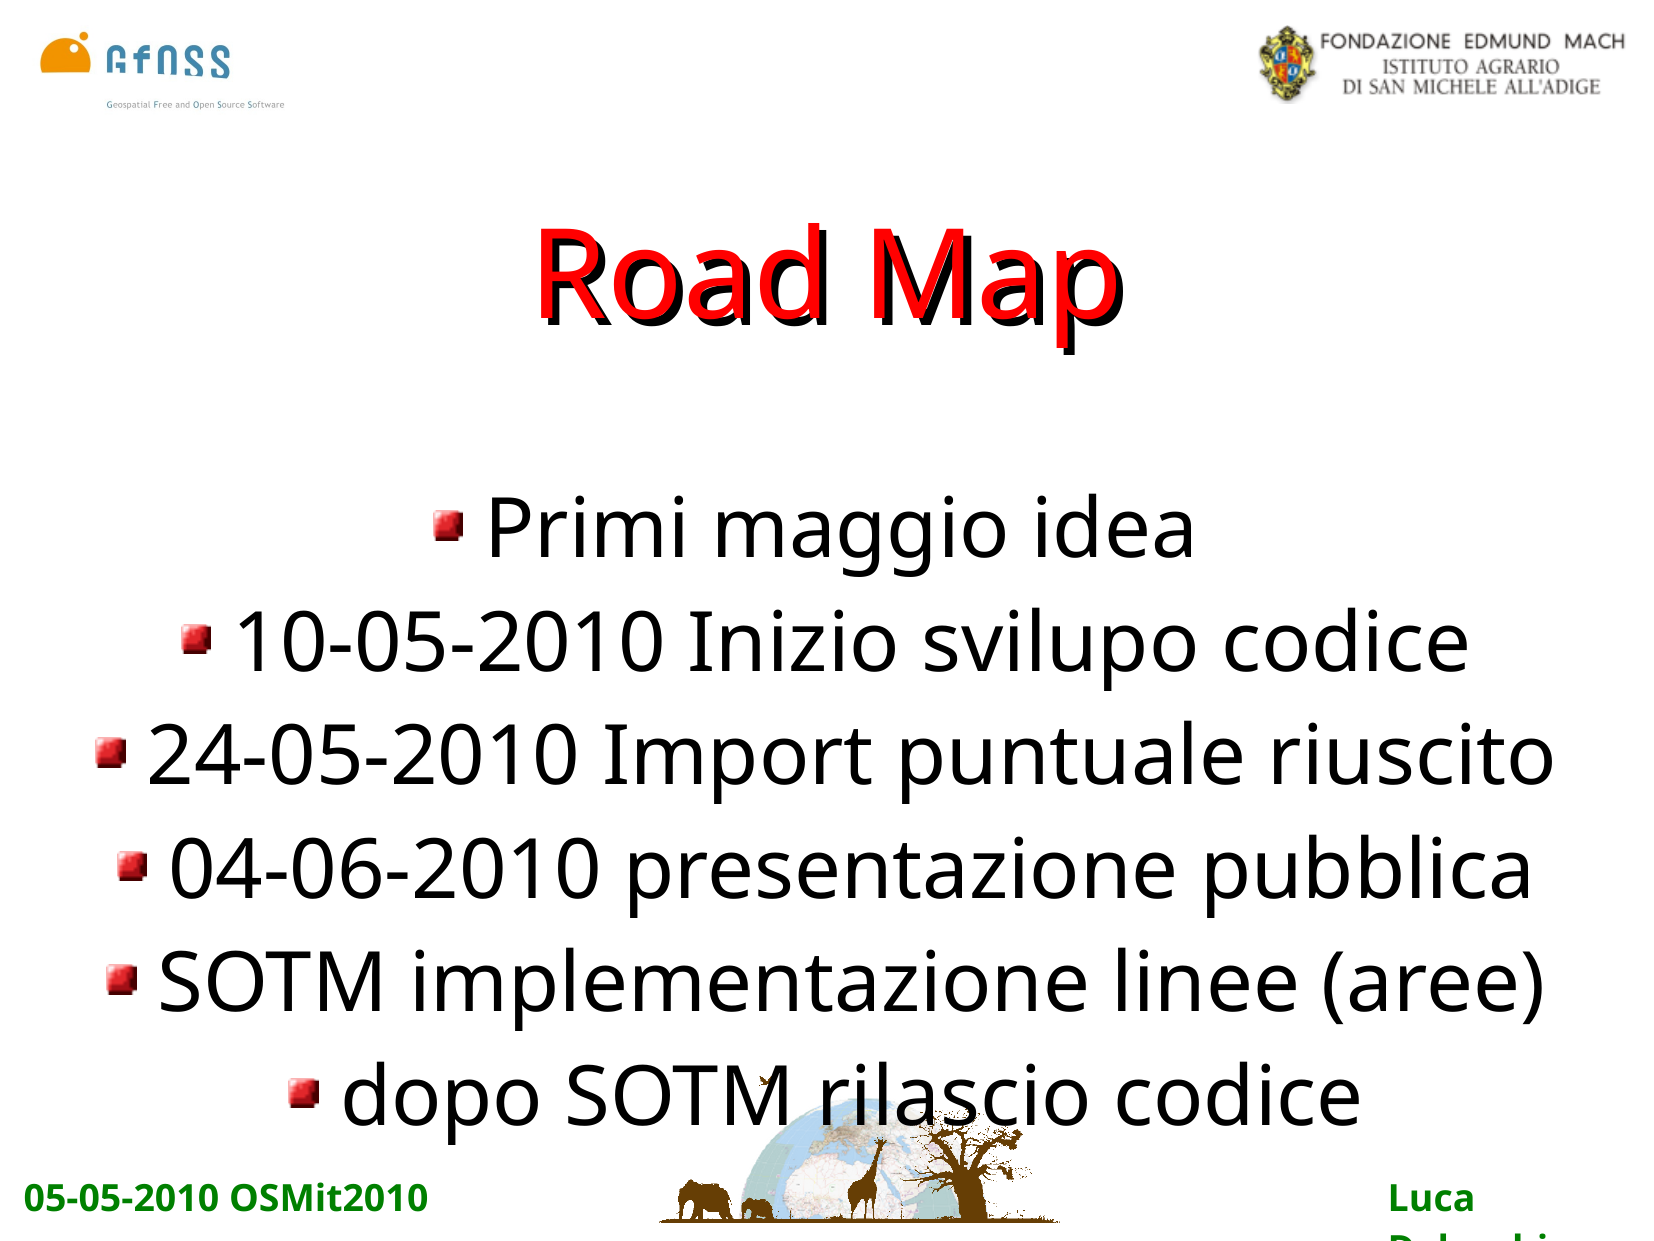

Road Map
 Primi maggio idea
 10-05-2010 Inizio svilupo codice
 24-05-2010 Import puntuale riuscito
 04-06-2010 presentazione pubblica
 SOTM implementazione linee (aree)
 dopo SOTM rilascio codice